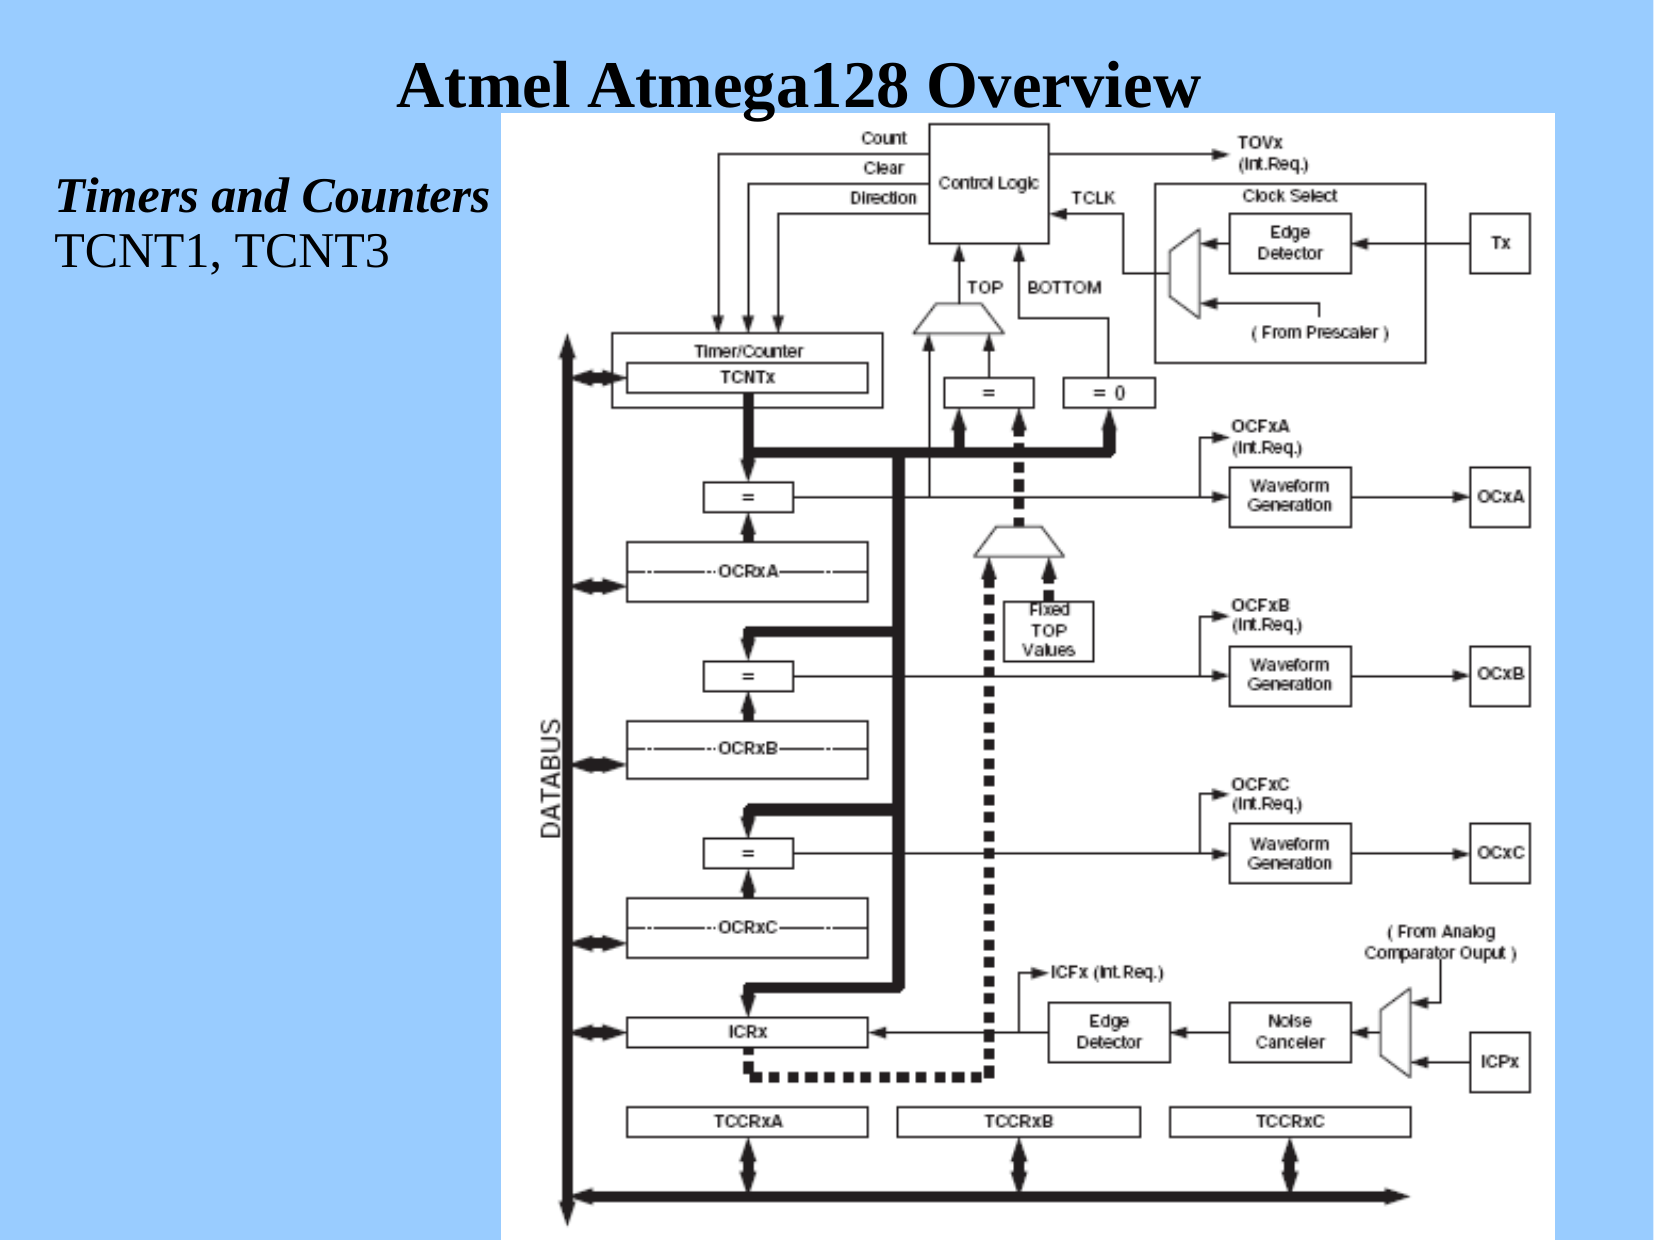

Atmel Atmega128 Overview
Timers and Counters
TCNT1, TCNT3